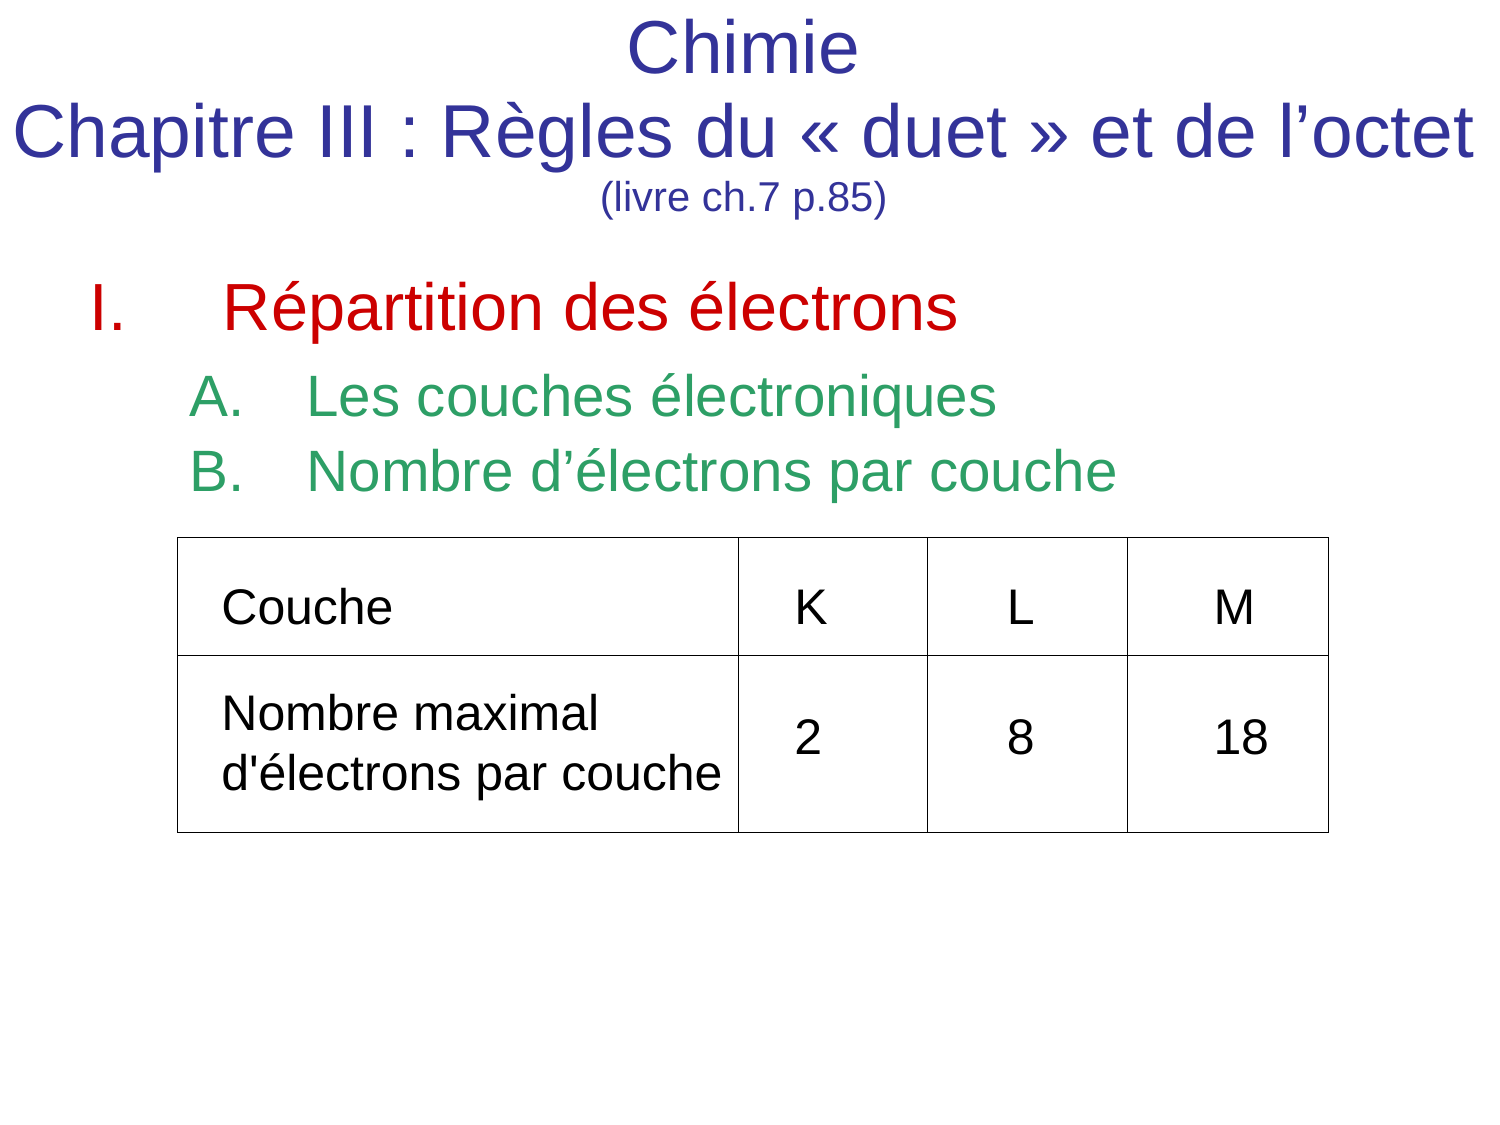

# Chimie Chapitre III : Règles du « duet » et de l’octet (livre ch.7 p.85)
I.	Répartition des électrons
A.	Les couches électroniques
B.	Nombre d’électrons par couche
Couche
K
L
M
Nombre maximal d'électrons par couche
18
8
2